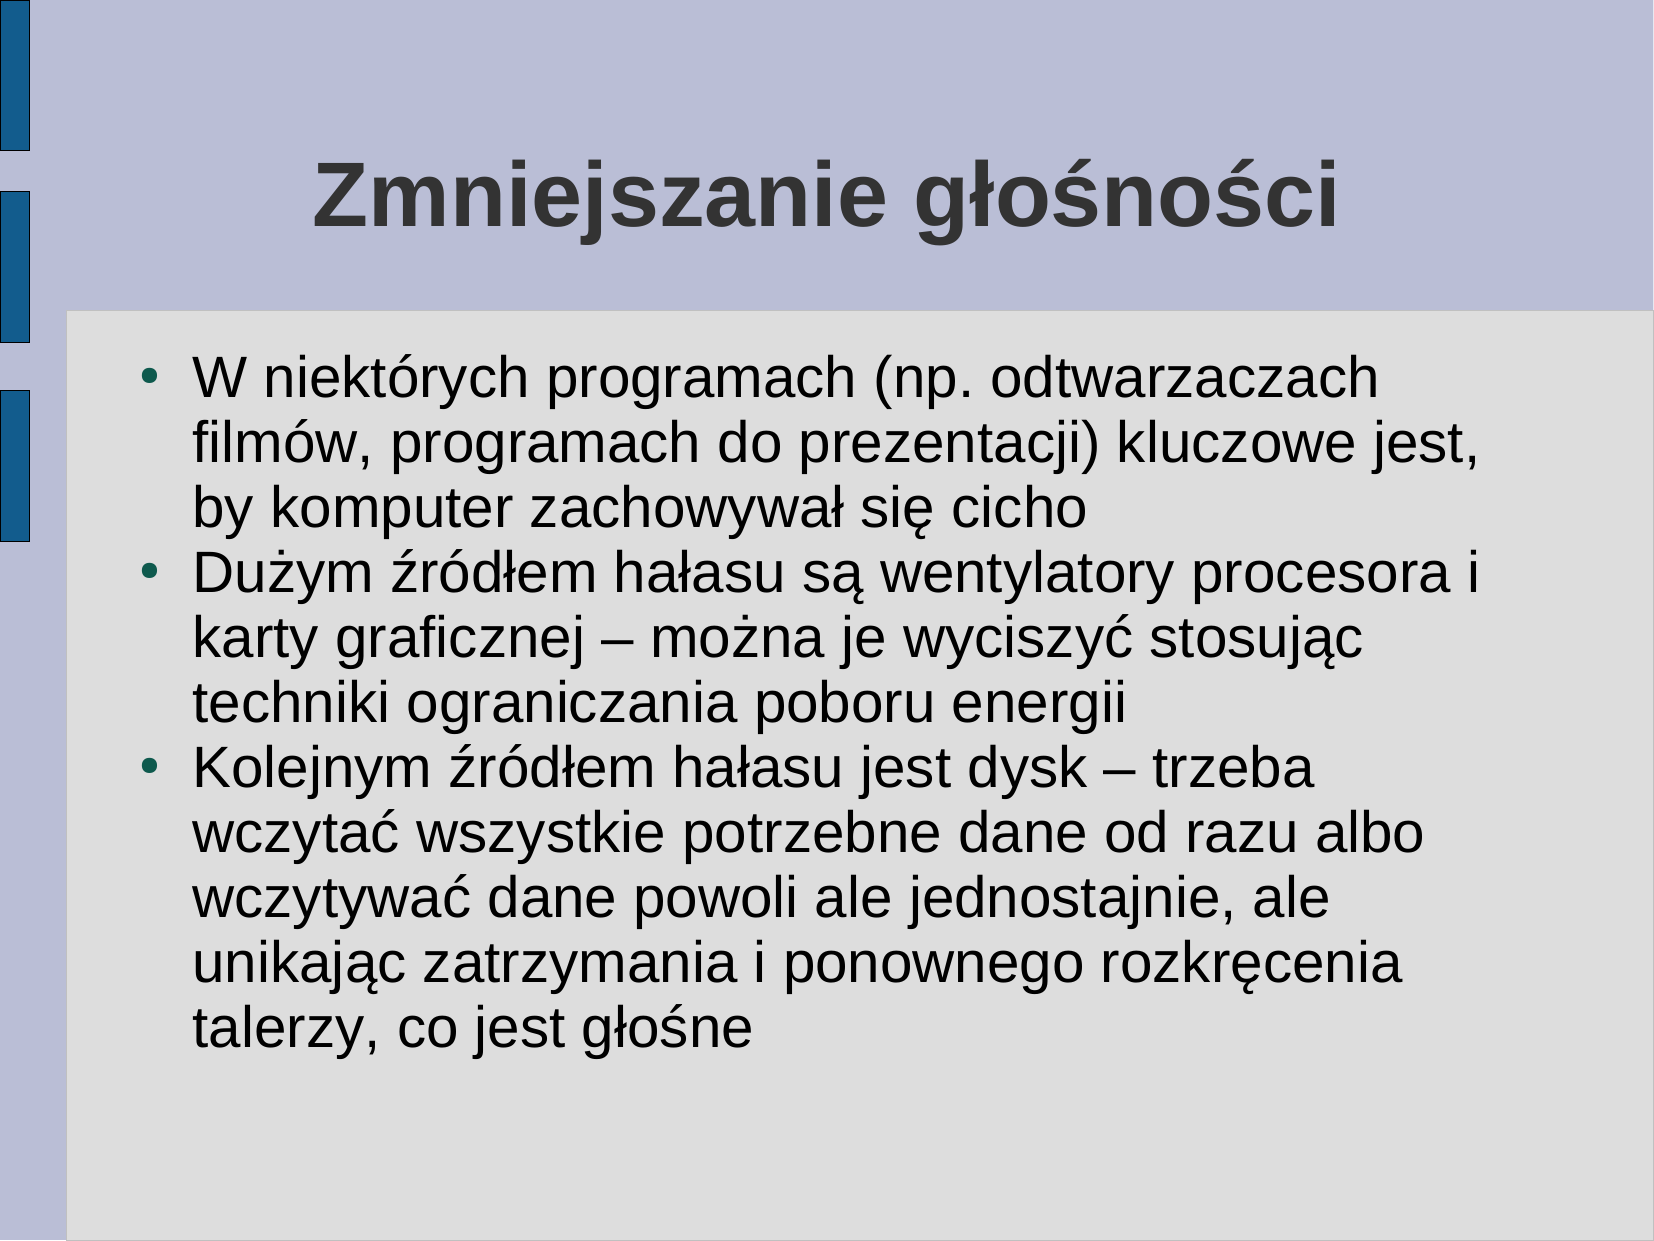

# Zmniejszanie głośności
W niektórych programach (np. odtwarzaczach filmów, programach do prezentacji) kluczowe jest, by komputer zachowywał się cicho
Dużym źródłem hałasu są wentylatory procesora i karty graficznej – można je wyciszyć stosując techniki ograniczania poboru energii
Kolejnym źródłem hałasu jest dysk – trzeba wczytać wszystkie potrzebne dane od razu albo wczytywać dane powoli ale jednostajnie, ale unikając zatrzymania i ponownego rozkręcenia talerzy, co jest głośne